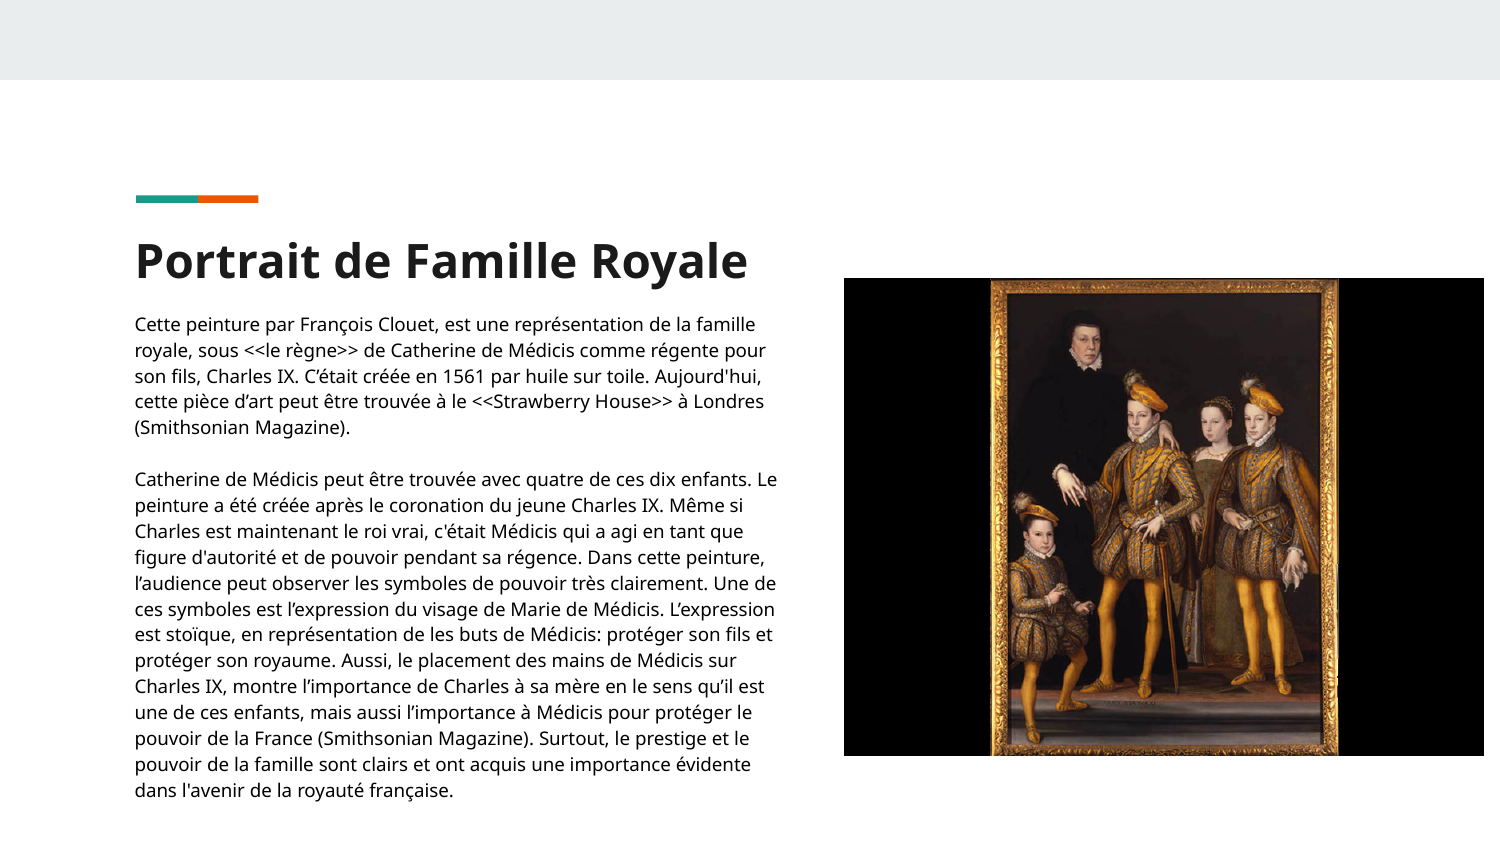

# Portrait de Famille Royale
Cette peinture par François Clouet, est une représentation de la famille royale, sous <<le règne>> de Catherine de Médicis comme régente pour son fils, Charles IX. C’était créée en 1561 par huile sur toile. Aujourd'hui, cette pièce d’art peut être trouvée à le <<Strawberry House>> à Londres (Smithsonian Magazine).
Catherine de Médicis peut être trouvée avec quatre de ces dix enfants. Le peinture a été créée après le coronation du jeune Charles IX. Même si Charles est maintenant le roi vrai, c'était Médicis qui a agi en tant que figure d'autorité et de pouvoir pendant sa régence. Dans cette peinture, l’audience peut observer les symboles de pouvoir très clairement. Une de ces symboles est l’expression du visage de Marie de Médicis. L’expression est stoïque, en représentation de les buts de Médicis: protéger son fils et protéger son royaume. Aussi, le placement des mains de Médicis sur Charles IX, montre l’importance de Charles à sa mère en le sens qu’il est une de ces enfants, mais aussi l’importance à Médicis pour protéger le pouvoir de la France (Smithsonian Magazine). Surtout, le prestige et le pouvoir de la famille sont clairs et ont acquis une importance évidente dans l'avenir de la royauté française.